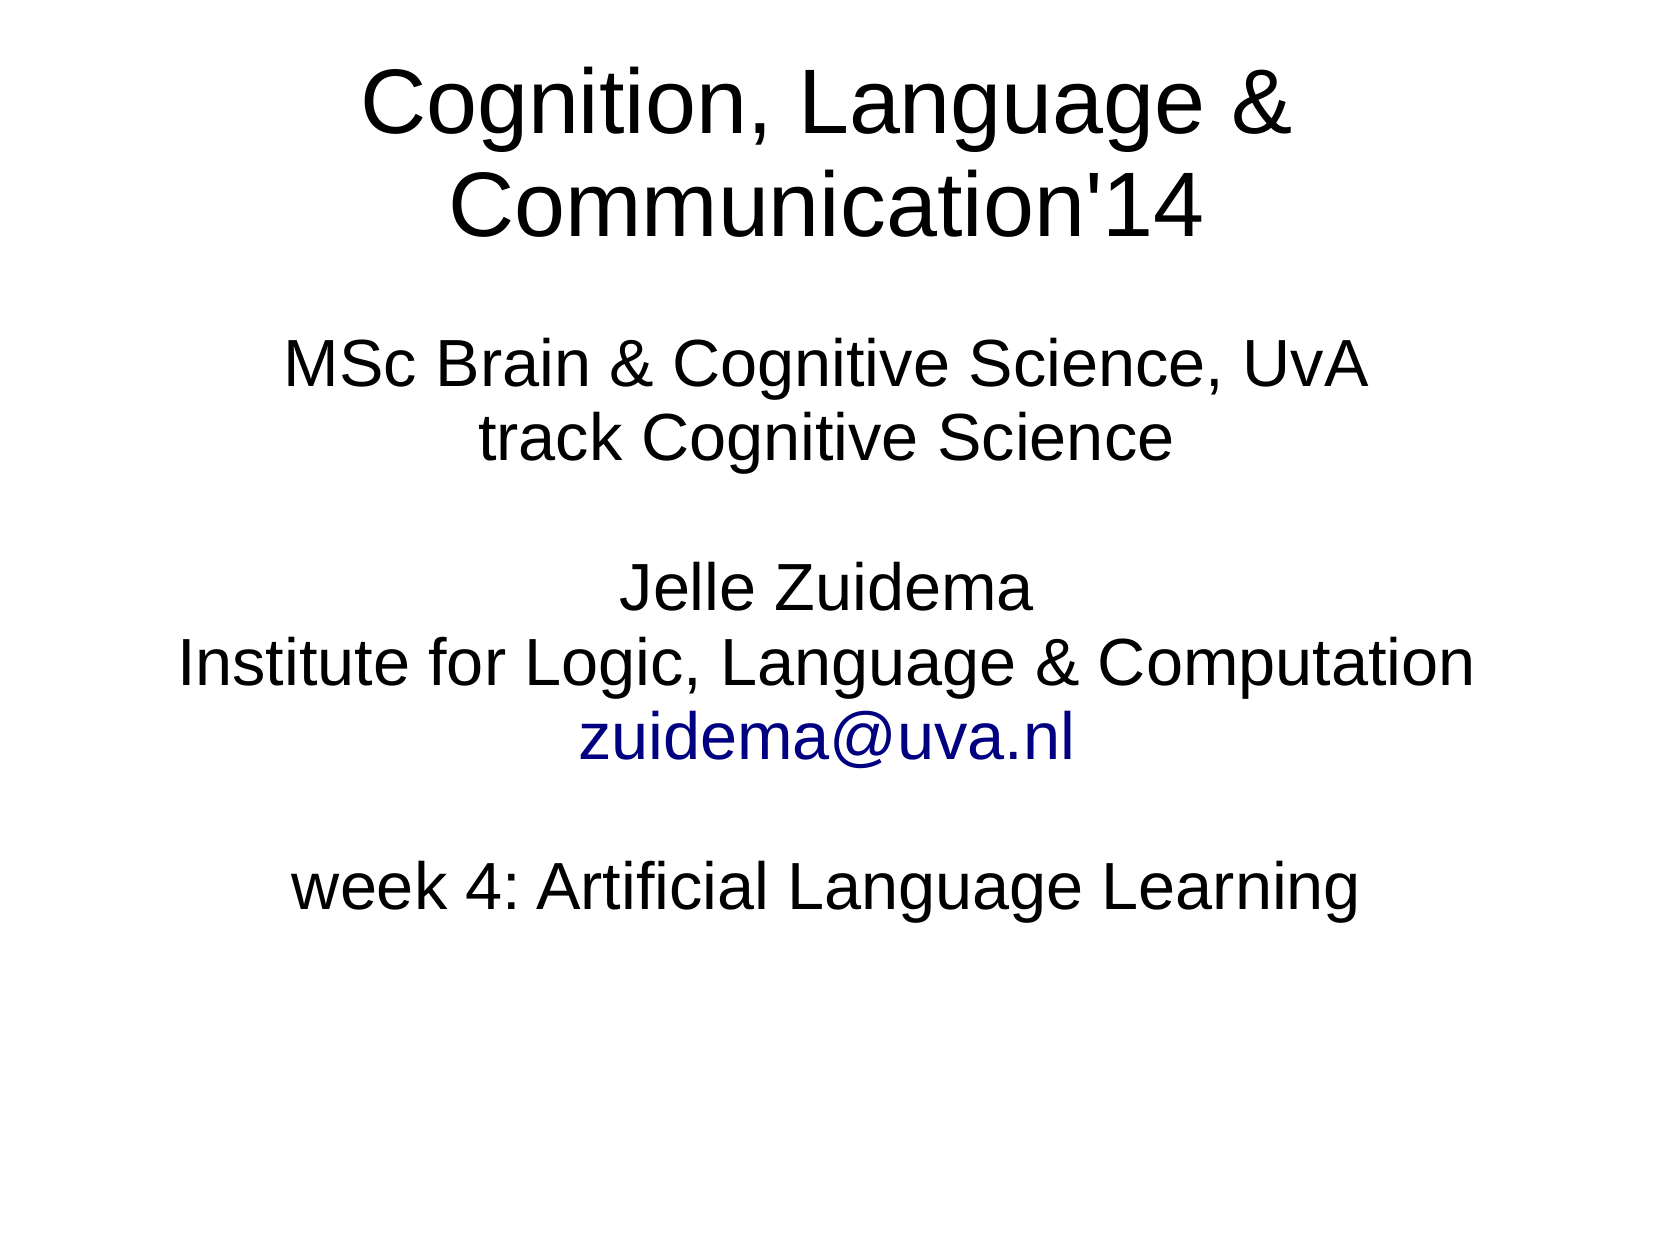

# Cognition, Language & Communication'14
MSc Brain & Cognitive Science, UvA
track Cognitive Science
Jelle Zuidema
Institute for Logic, Language & Computation
zuidema@uva.nl
week 4: Artificial Language Learning